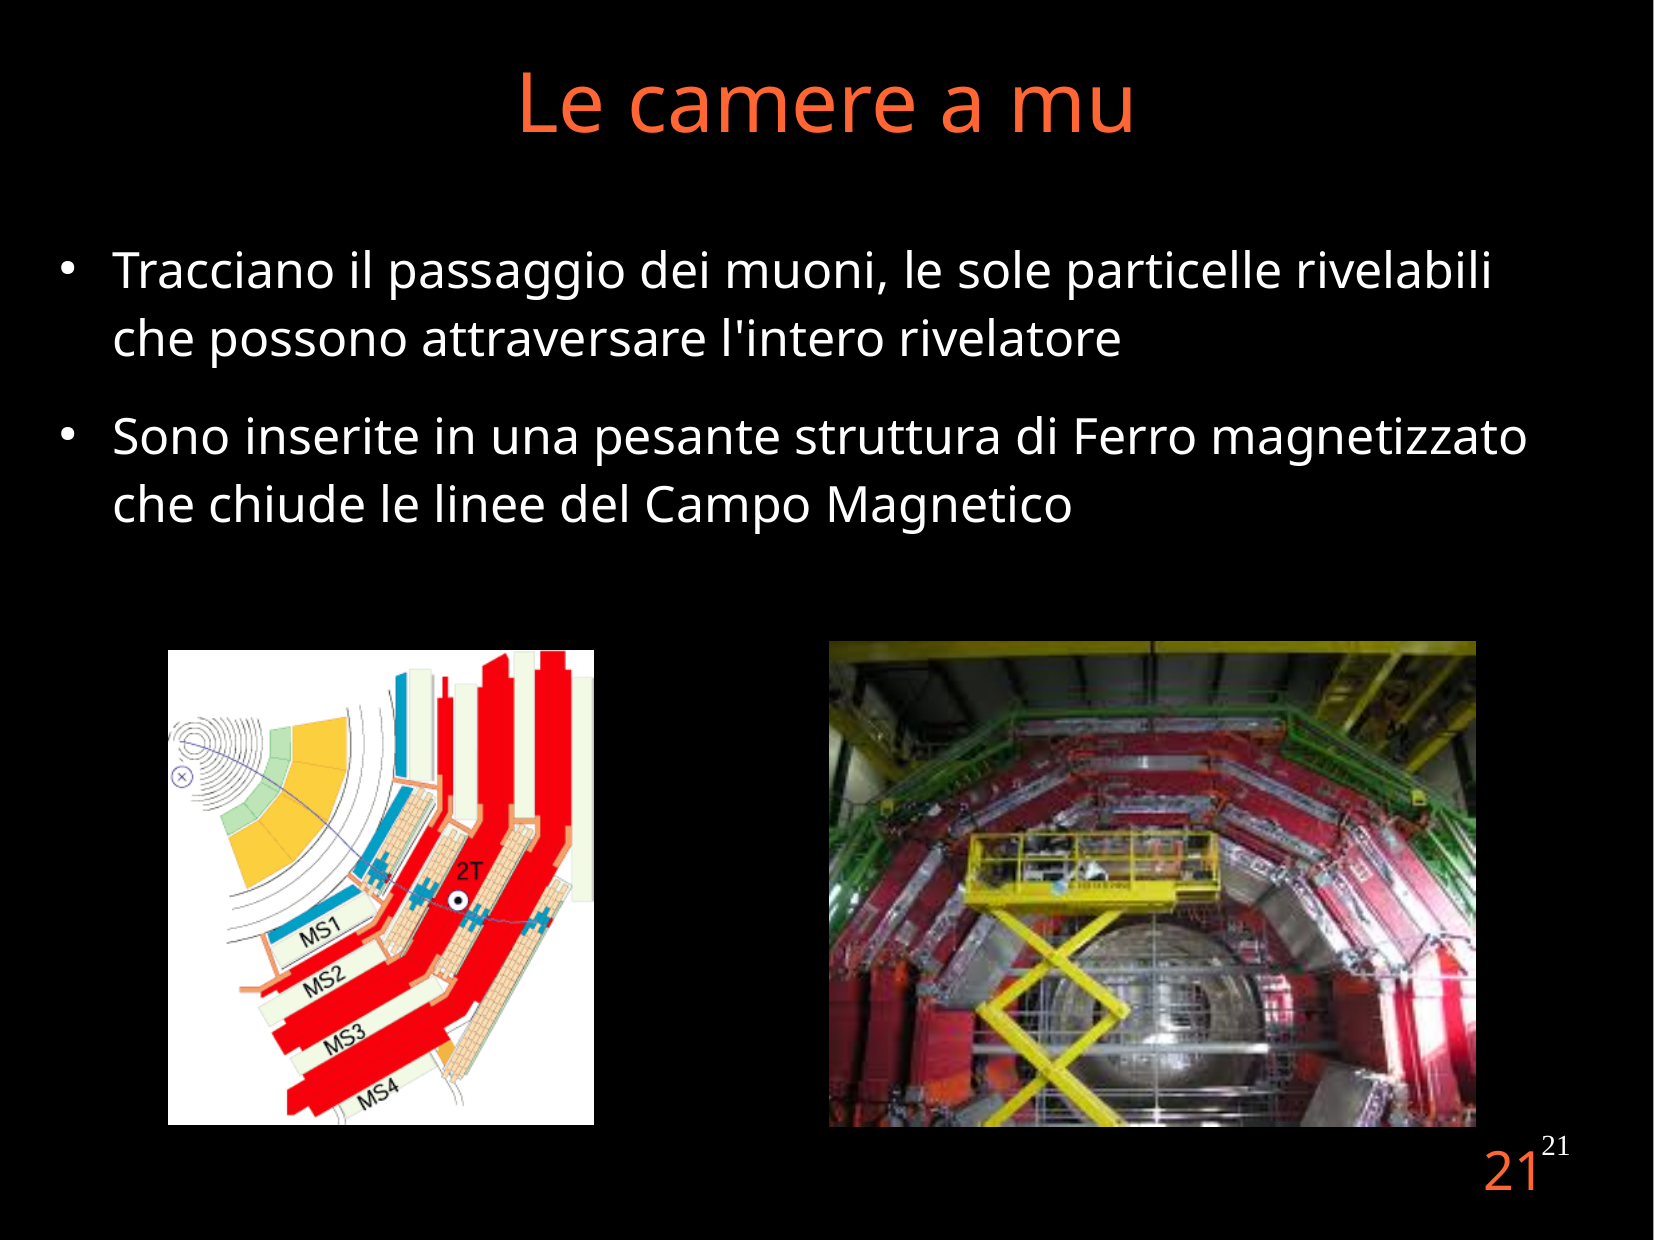

# Le camere a mu
Tracciano il passaggio dei muoni, le sole particelle rivelabili che possono attraversare l'intero rivelatore
Sono inserite in una pesante struttura di Ferro magnetizzato che chiude le linee del Campo Magnetico
21